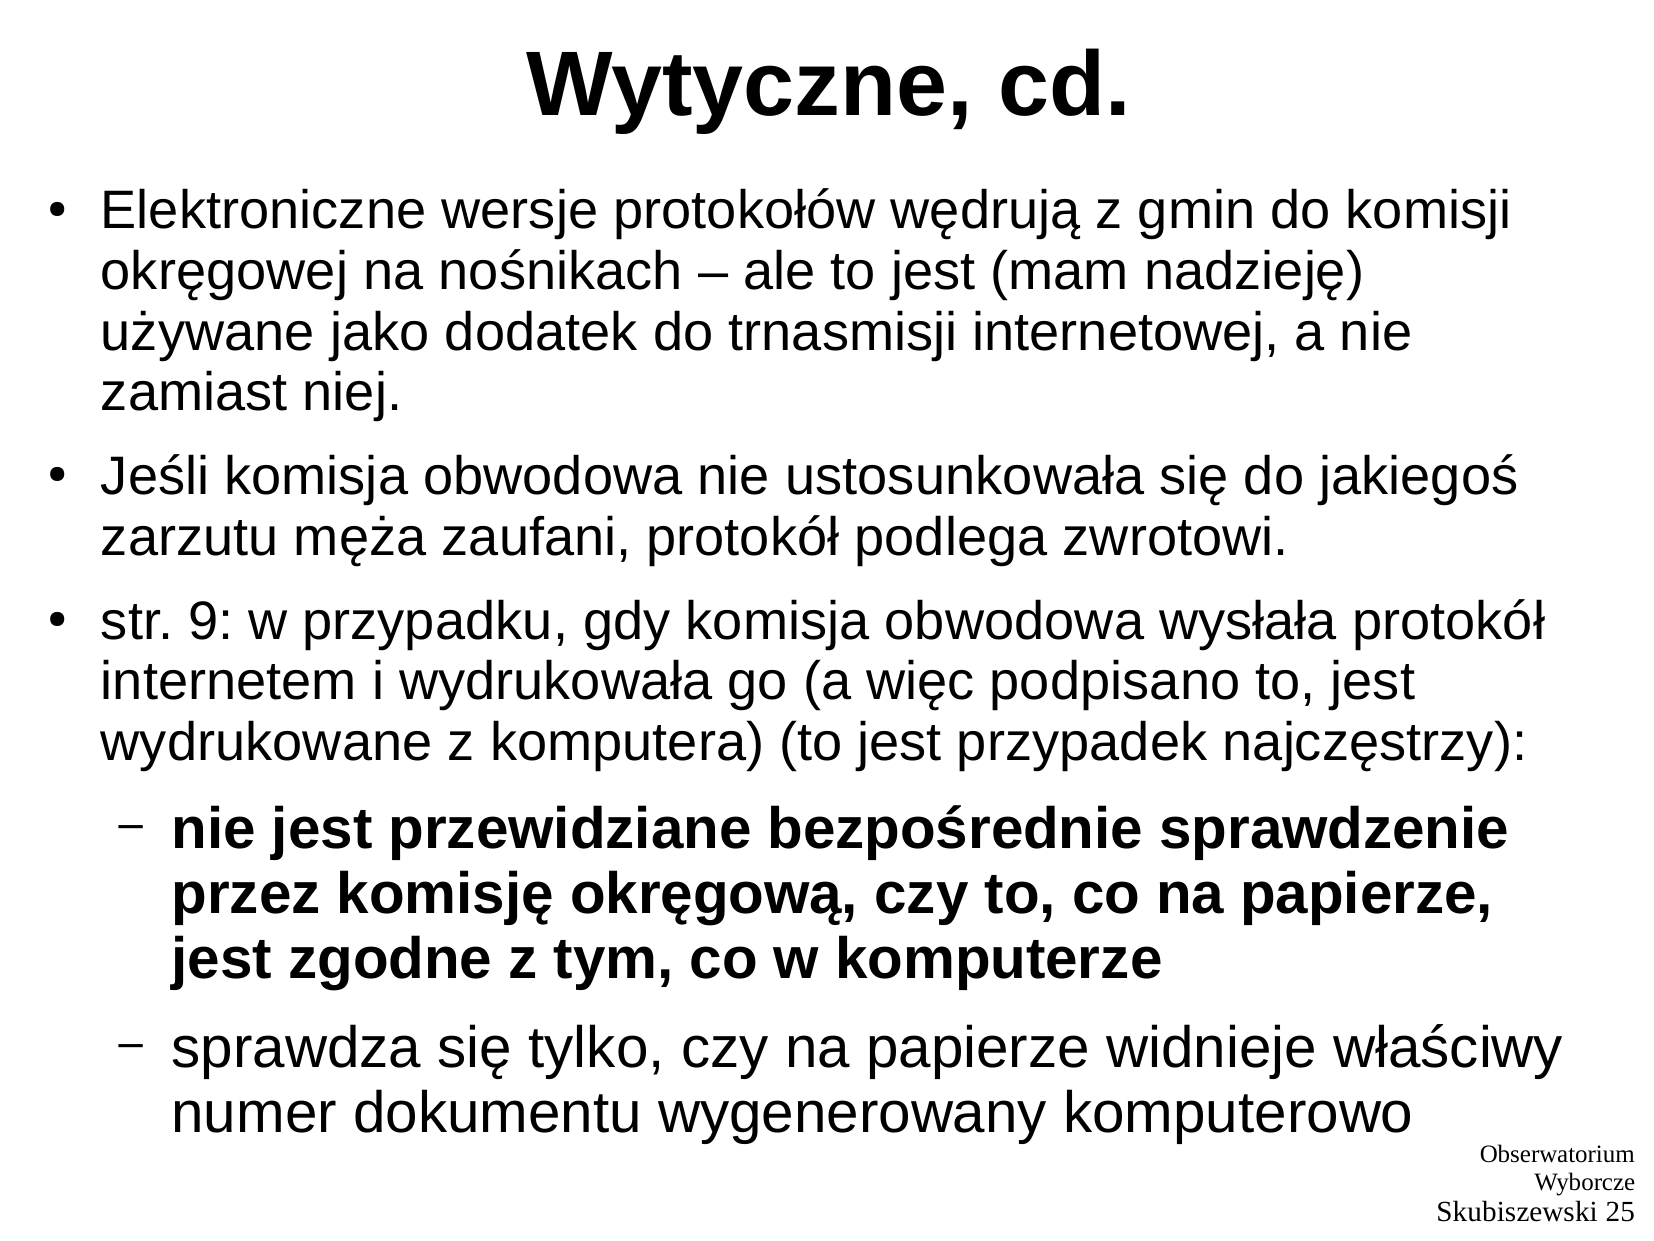

# Wytyczne, cd.
Elektroniczne wersje protokołów wędrują z gmin do komisji okręgowej na nośnikach – ale to jest (mam nadzieję) używane jako dodatek do trnasmisji internetowej, a nie zamiast niej.
Jeśli komisja obwodowa nie ustosunkowała się do jakiegoś zarzutu męża zaufani, protokół podlega zwrotowi.
str. 9: w przypadku, gdy komisja obwodowa wysłała protokół internetem i wydrukowała go (a więc podpisano to, jest wydrukowane z komputera) (to jest przypadek najczęstrzy):
nie jest przewidziane bezpośrednie sprawdzenie przez komisję okręgową, czy to, co na papierze, jest zgodne z tym, co w komputerze
sprawdza się tylko, czy na papierze widnieje właściwy numer dokumentu wygenerowany komputerowo
25